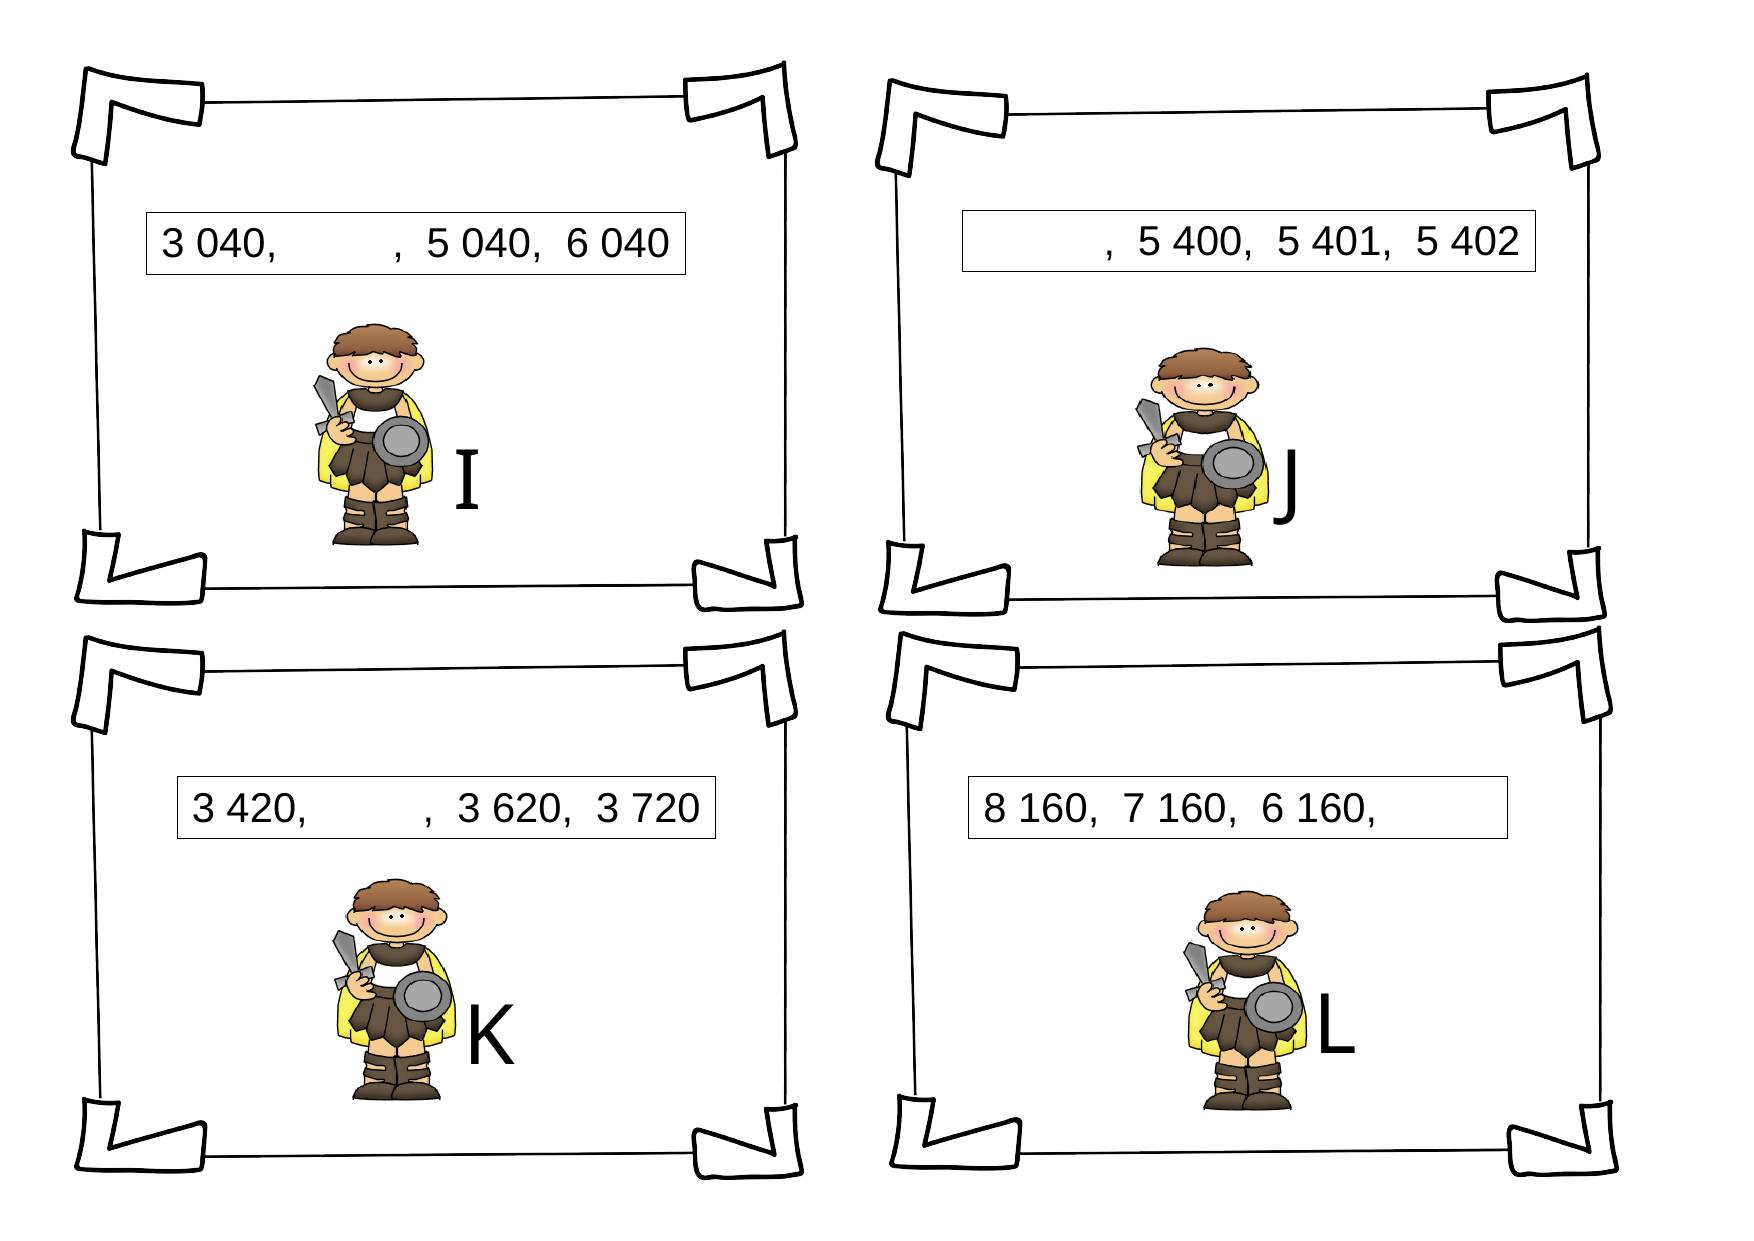

, 5 400, 5 401, 5 402
3 040, , 5 040, 6 040
I
J
3 420, , 3 620, 3 720
8 160, 7 160, 6 160,
L
K